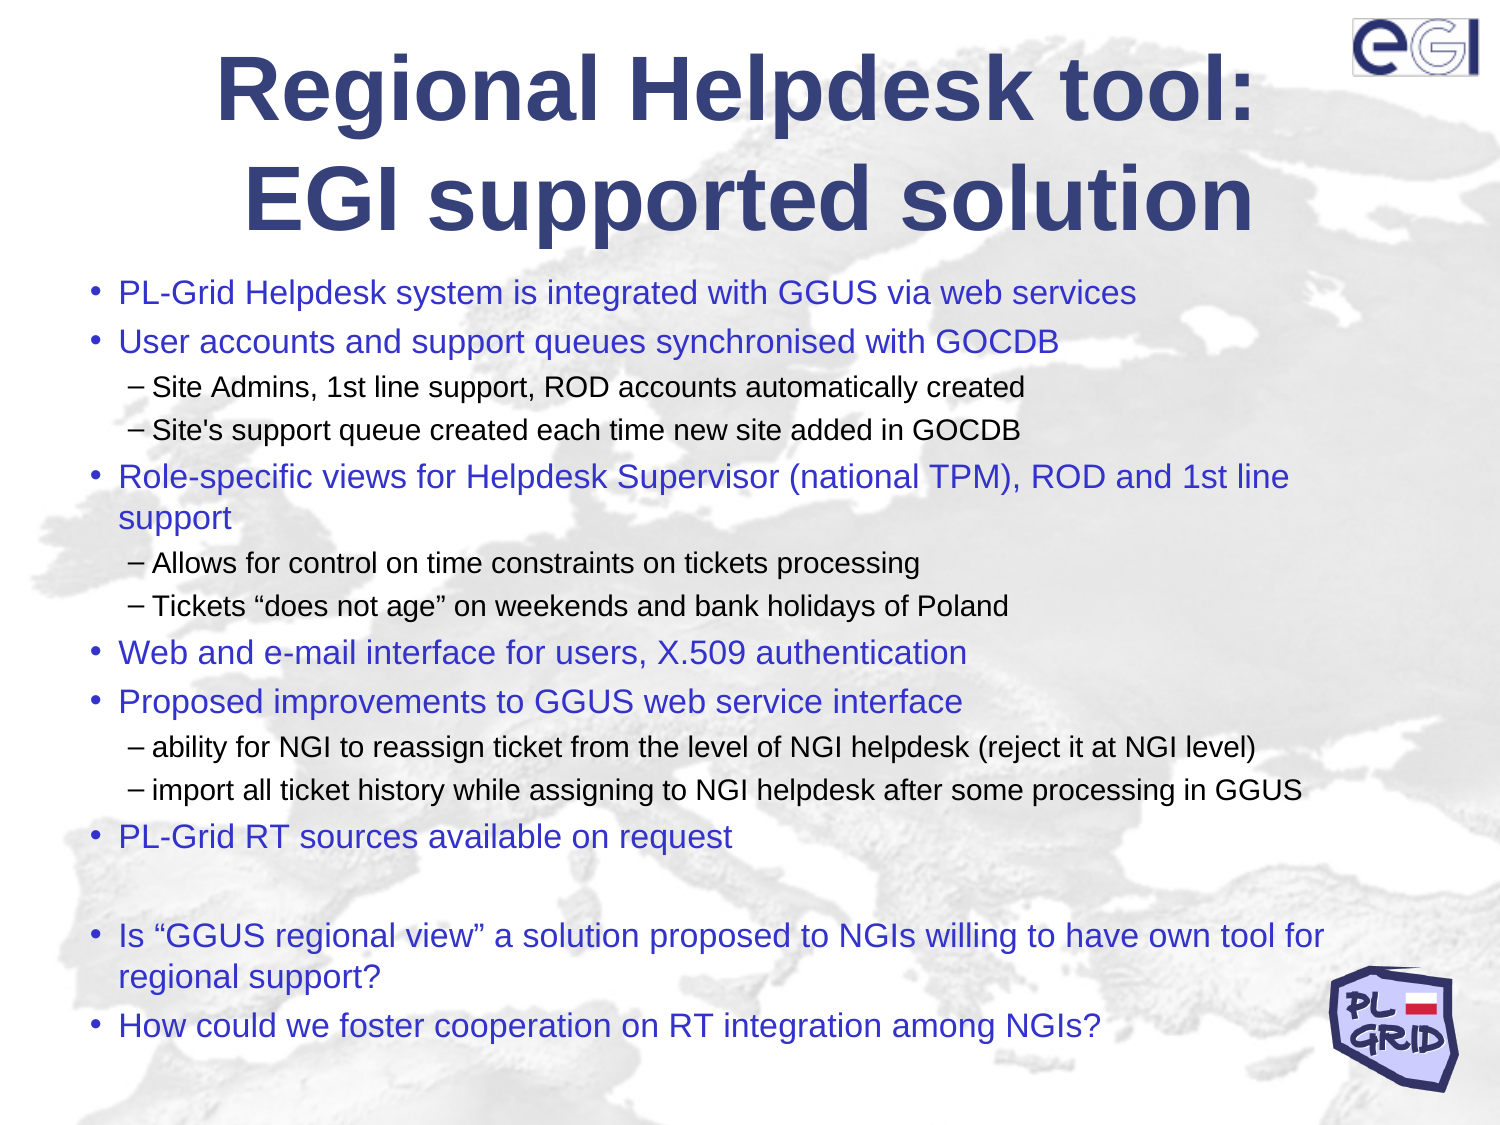

# Regional Helpdesk tool: EGI supported solution
PL-Grid Helpdesk system is integrated with GGUS via web services
User accounts and support queues synchronised with GOCDB
Site Admins, 1st line support, ROD accounts automatically created
Site's support queue created each time new site added in GOCDB
Role-specific views for Helpdesk Supervisor (national TPM), ROD and 1st line support
Allows for control on time constraints on tickets processing
Tickets “does not age” on weekends and bank holidays of Poland
Web and e-mail interface for users, X.509 authentication
Proposed improvements to GGUS web service interface
ability for NGI to reassign ticket from the level of NGI helpdesk (reject it at NGI level)
import all ticket history while assigning to NGI helpdesk after some processing in GGUS
PL-Grid RT sources available on request
Is “GGUS regional view” a solution proposed to NGIs willing to have own tool for regional support?
How could we foster cooperation on RT integration among NGIs?